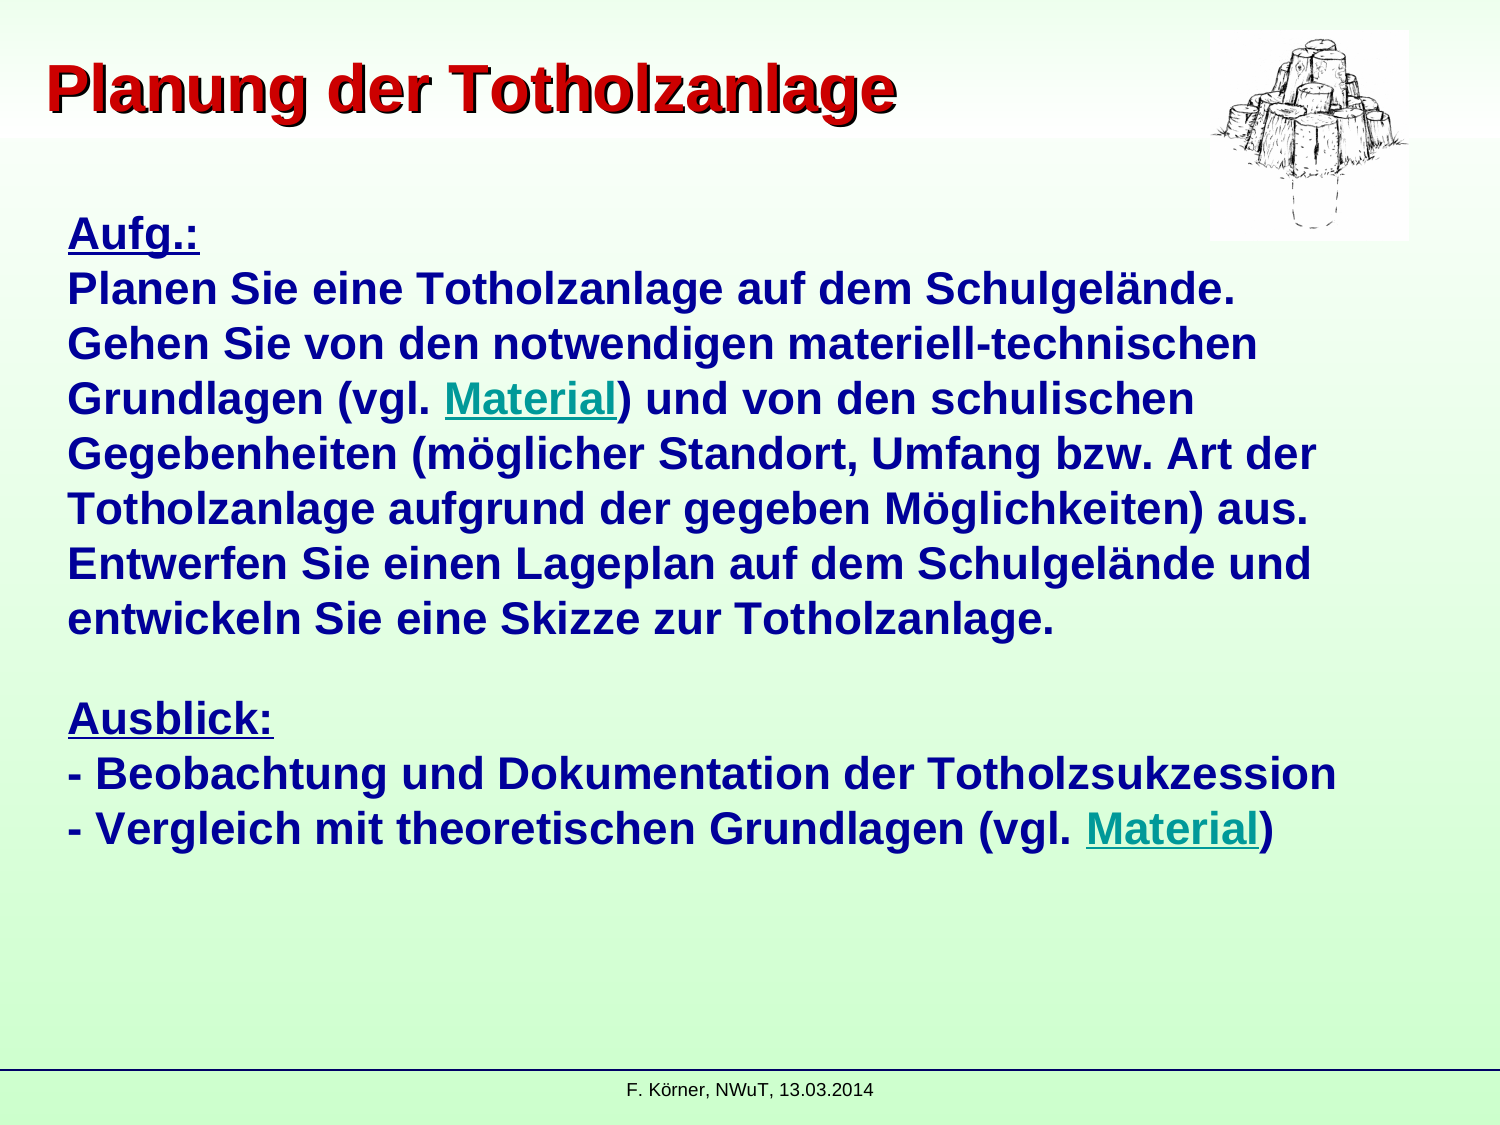

| Planung der Totholzanlage |
| --- |
Aufg.:
Planen Sie eine Totholzanlage auf dem Schulgelände.
Gehen Sie von den notwendigen materiell-technischen Grundlagen (vgl. Material) und von den schulischen Gegebenheiten (möglicher Standort, Umfang bzw. Art der Totholzanlage aufgrund der gegeben Möglichkeiten) aus.
Entwerfen Sie einen Lageplan auf dem Schulgelände und entwickeln Sie eine Skizze zur Totholzanlage.
Ausblick:
- Beobachtung und Dokumentation der Totholzsukzession
- Vergleich mit theoretischen Grundlagen (vgl. Material)